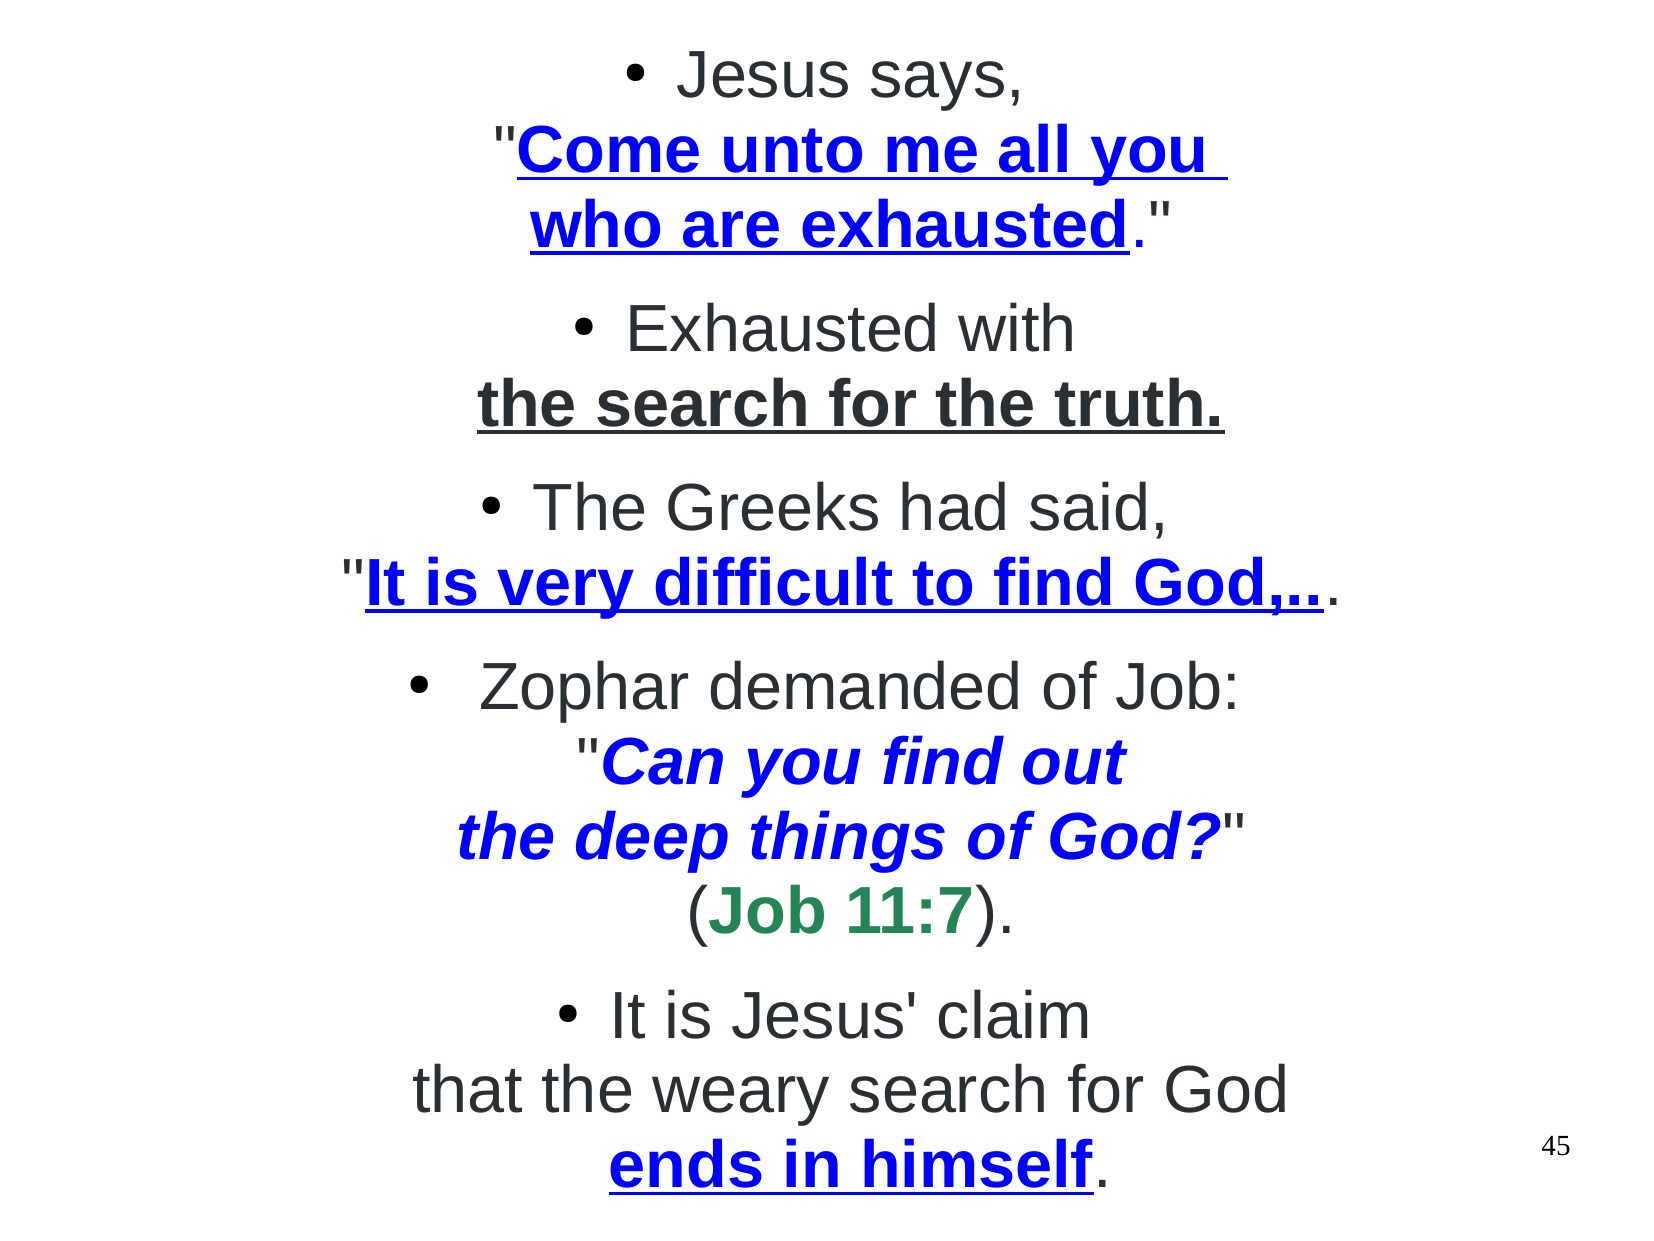

# Jesus says, "Come unto me all you who are exhausted."
Exhausted with
the search for the truth.
The Greeks had said,
"It is very difficult to find God,...
 Zophar demanded of Job:
"Can you find out
the deep things of God?"
(Job 11:7).
It is Jesus' claim
that the weary search for God
ends in himself.
45